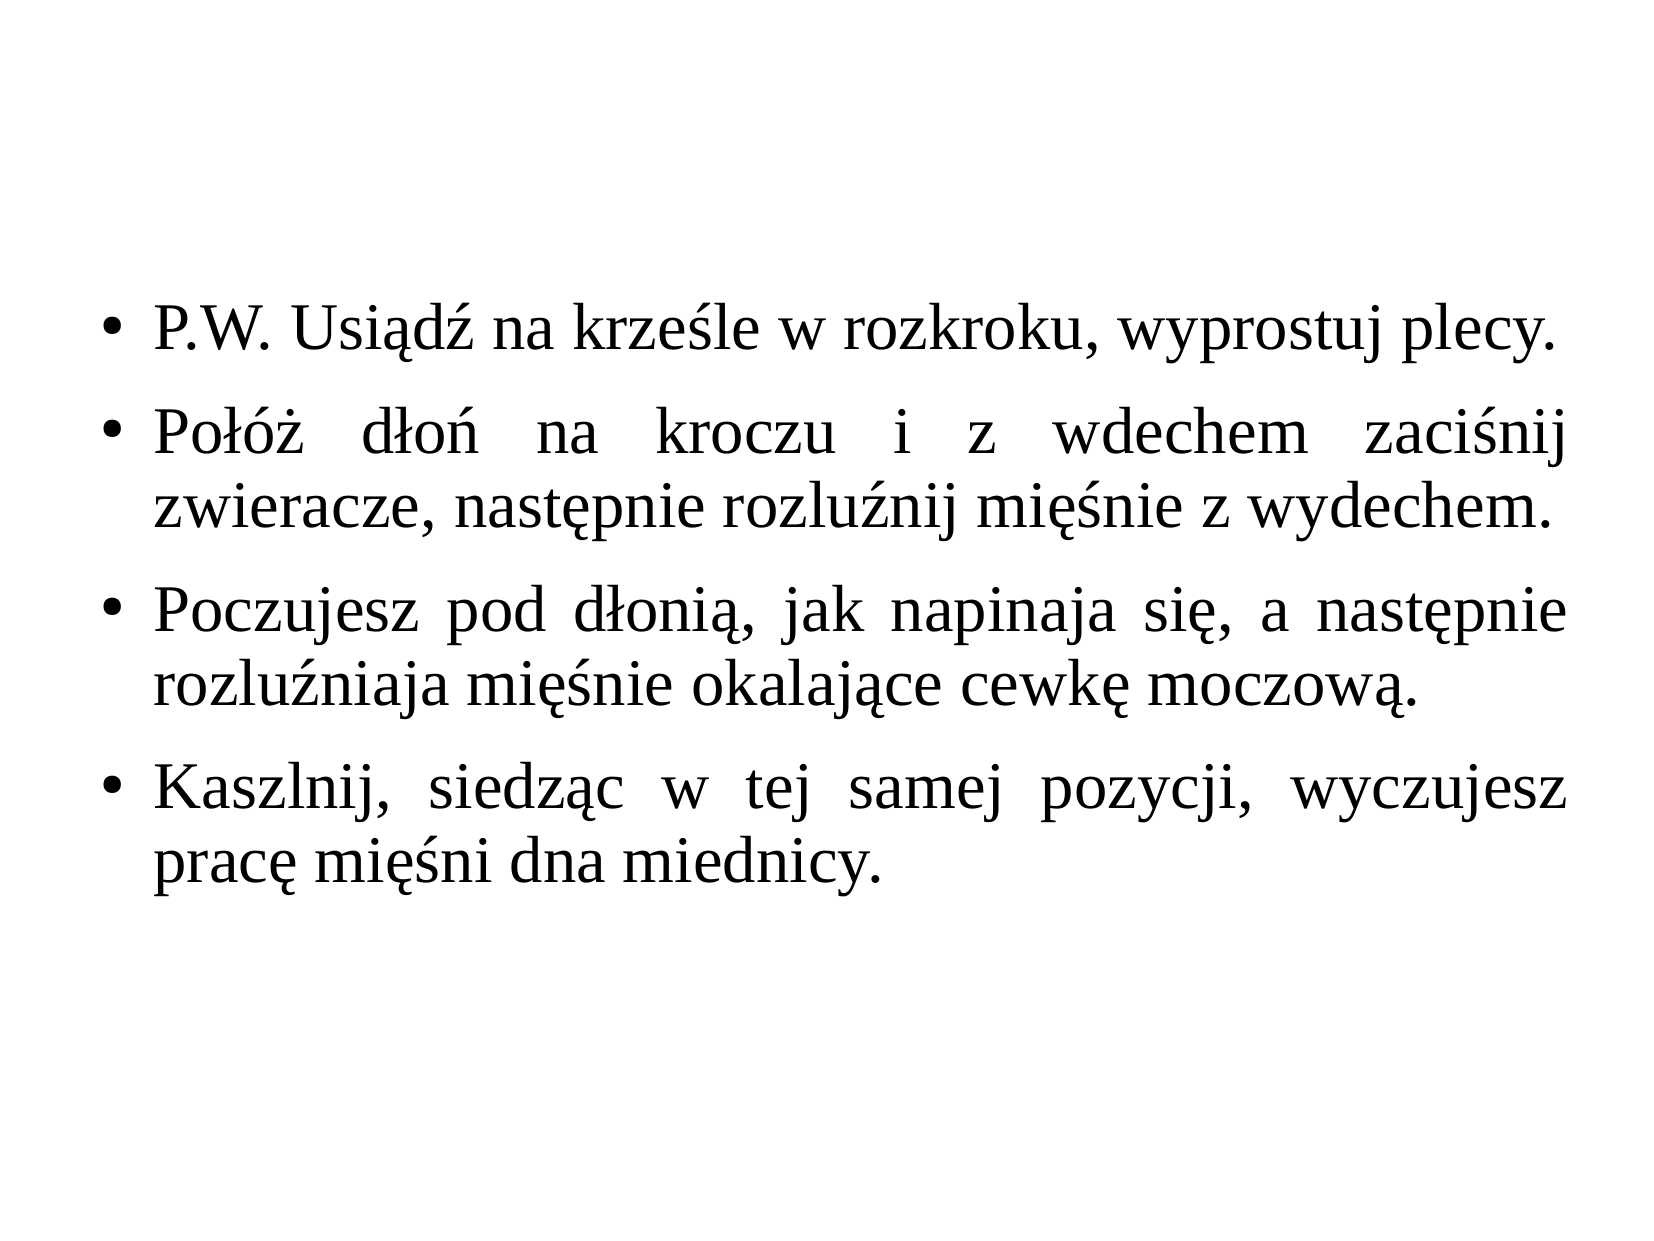

#
P.W. Usiądź na krześle w rozkroku, wyprostuj plecy.
Połóż dłoń na kroczu i z wdechem zaciśnij zwieracze, następnie rozluźnij mięśnie z wydechem.
Poczujesz pod dłonią, jak napinaja się, a następnie rozluźniaja mięśnie okalające cewkę moczową.
Kaszlnij, siedząc w tej samej pozycji, wyczujesz pracę mięśni dna miednicy.